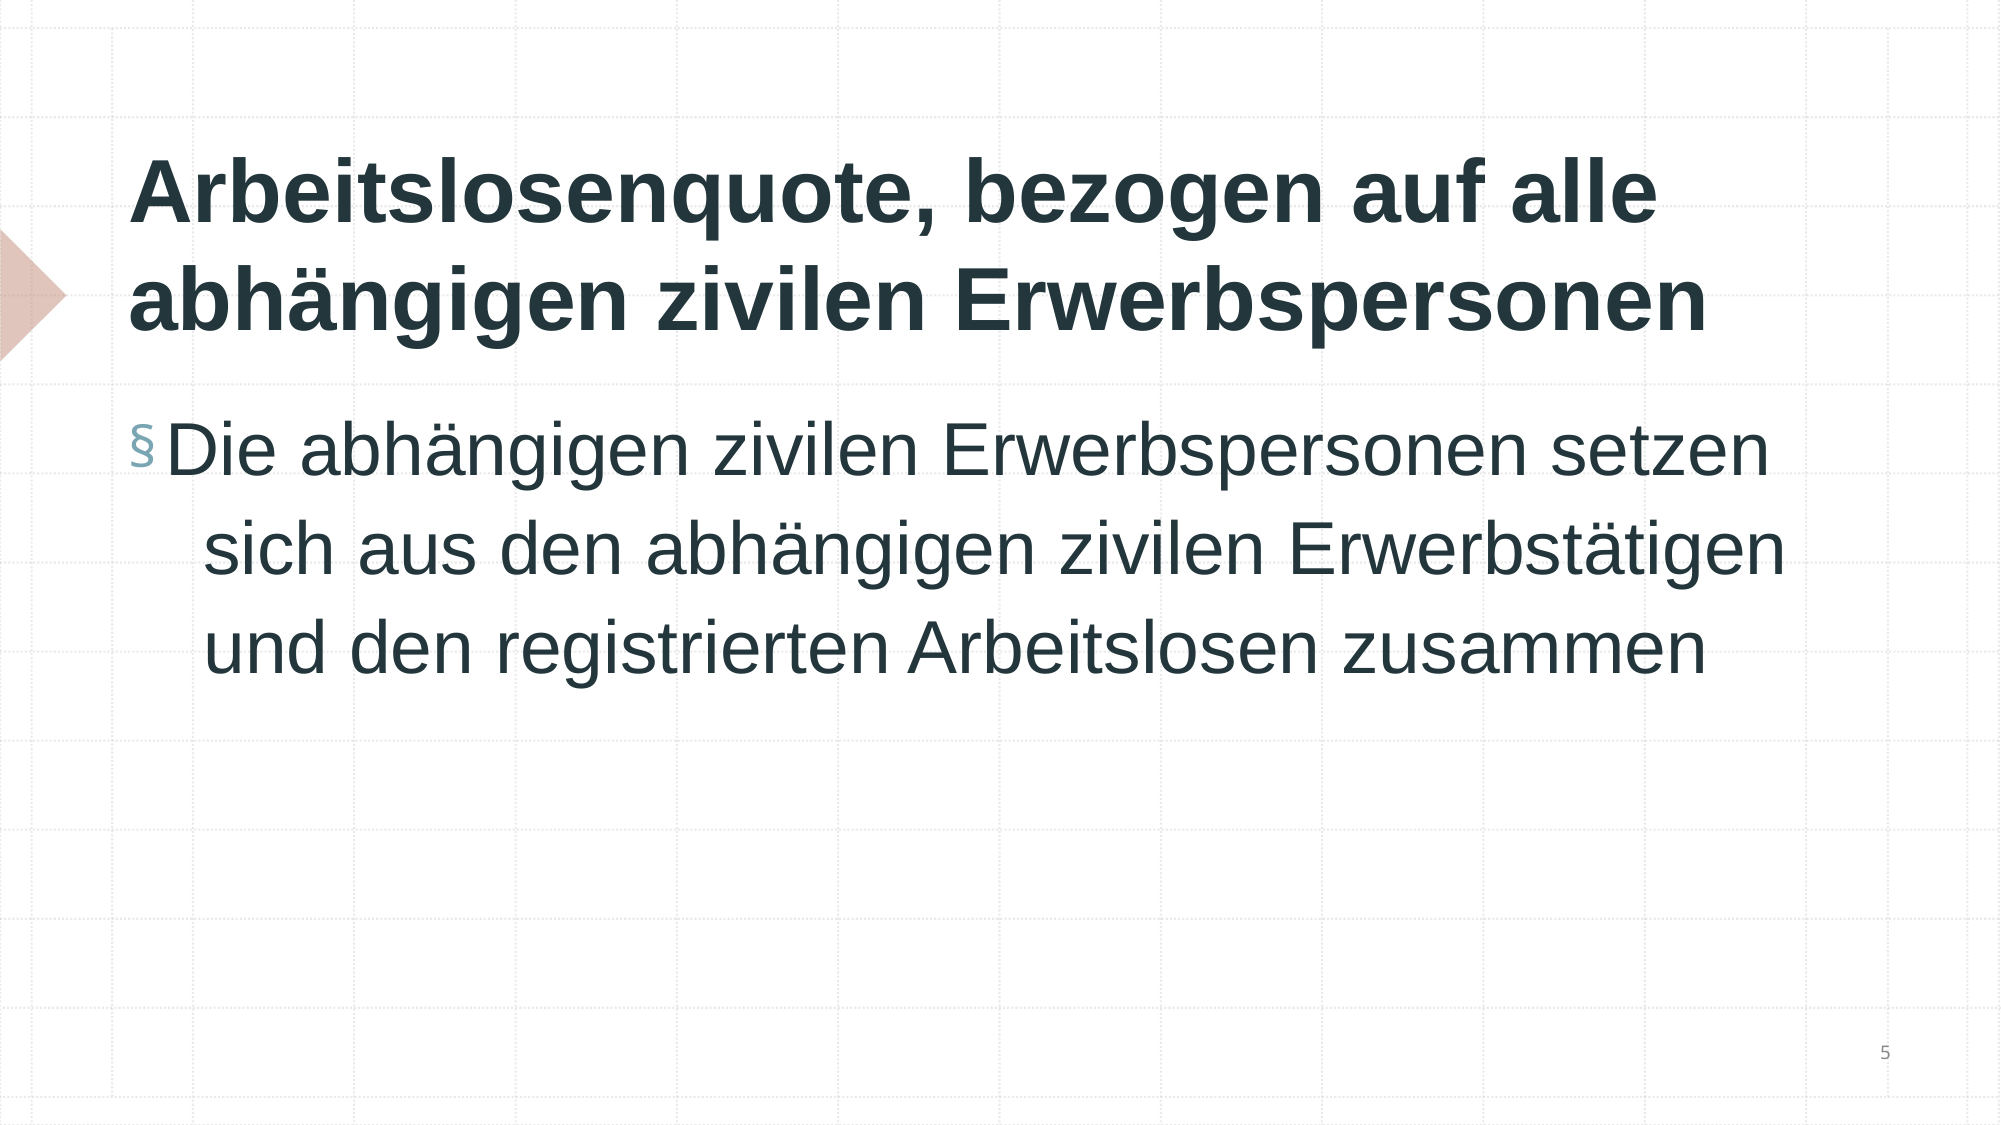

# Arbeitslosenquote, bezogen auf alle abhängigen zivilen Erwerbspersonen
Die abhängigen zivilen Erwerbspersonen setzen sich aus den abhängigen zivilen Erwerbstätigen und den registrierten Arbeitslosen zusammen